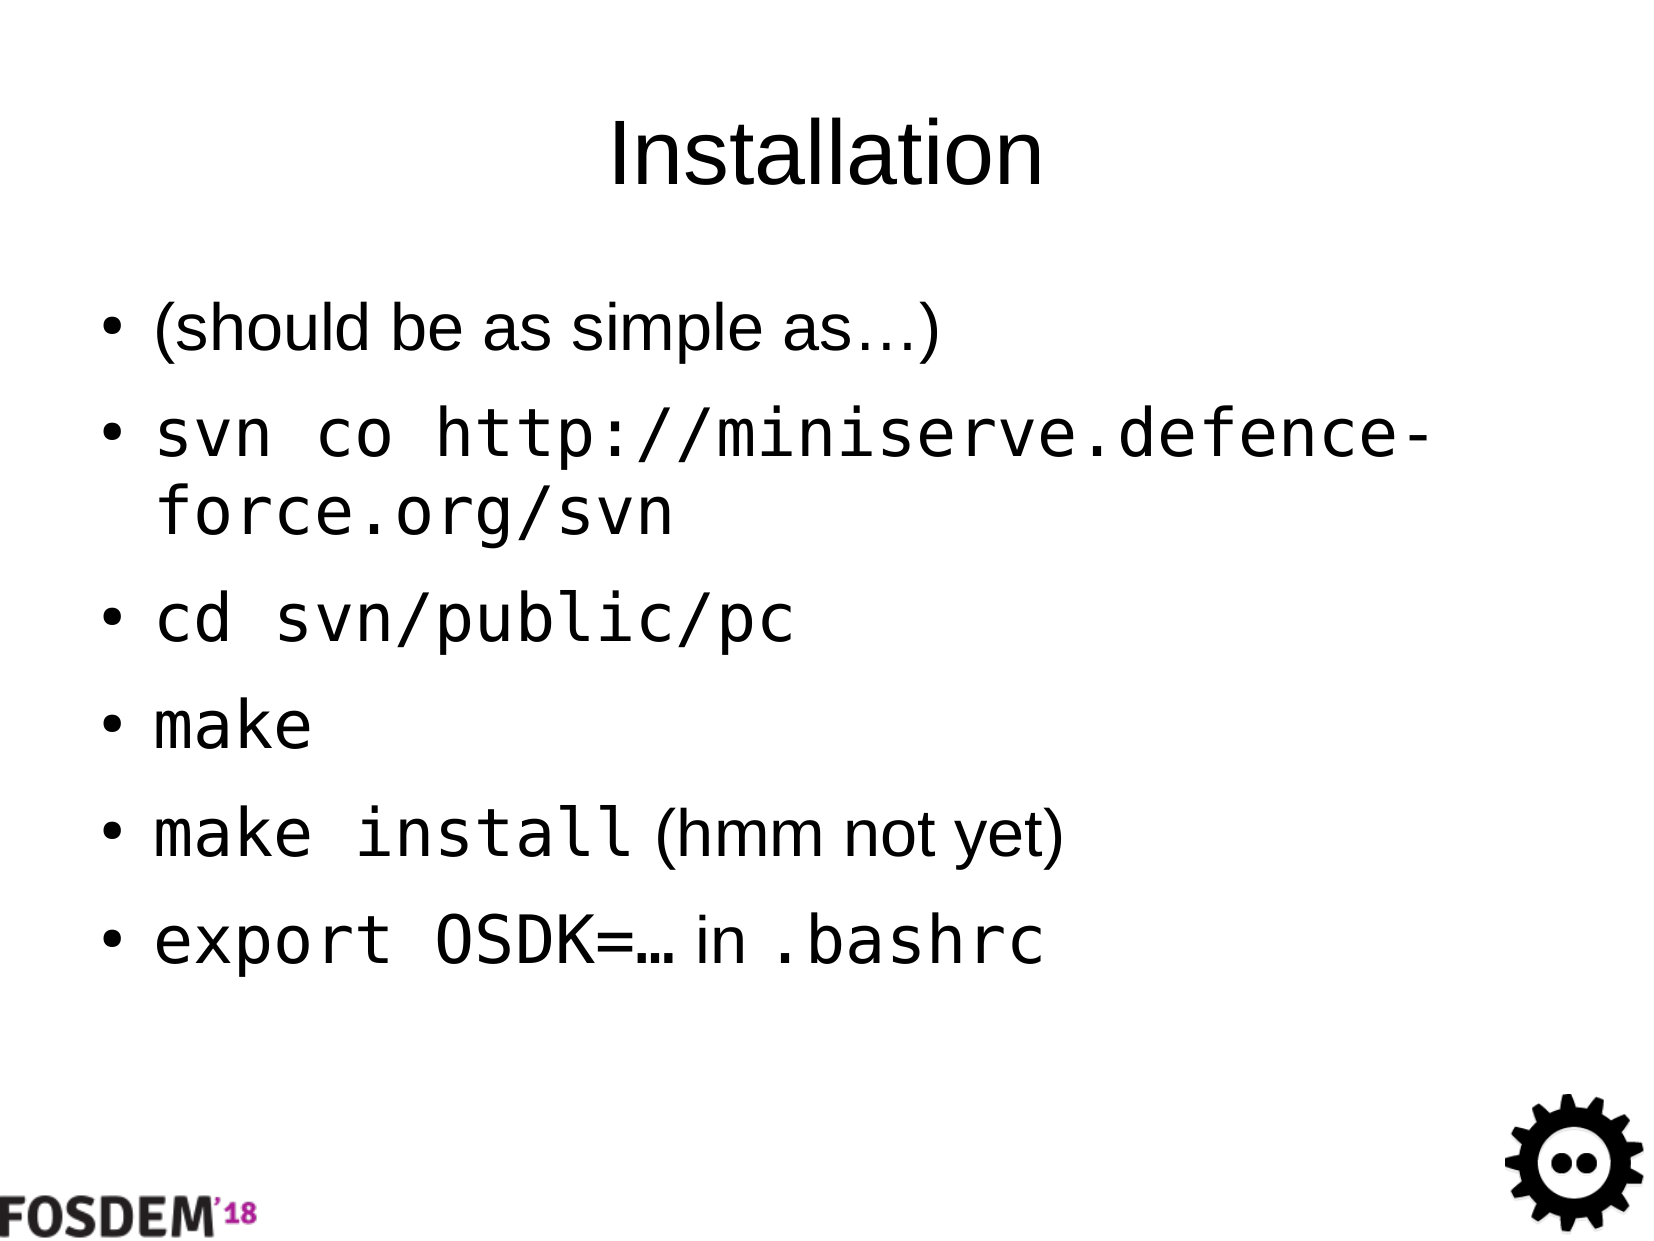

# Installation
(should be as simple as…)
svn co http://miniserve.defence-force.org/svn
cd svn/public/pc
make
make install (hmm not yet)
export OSDK=… in .bashrc